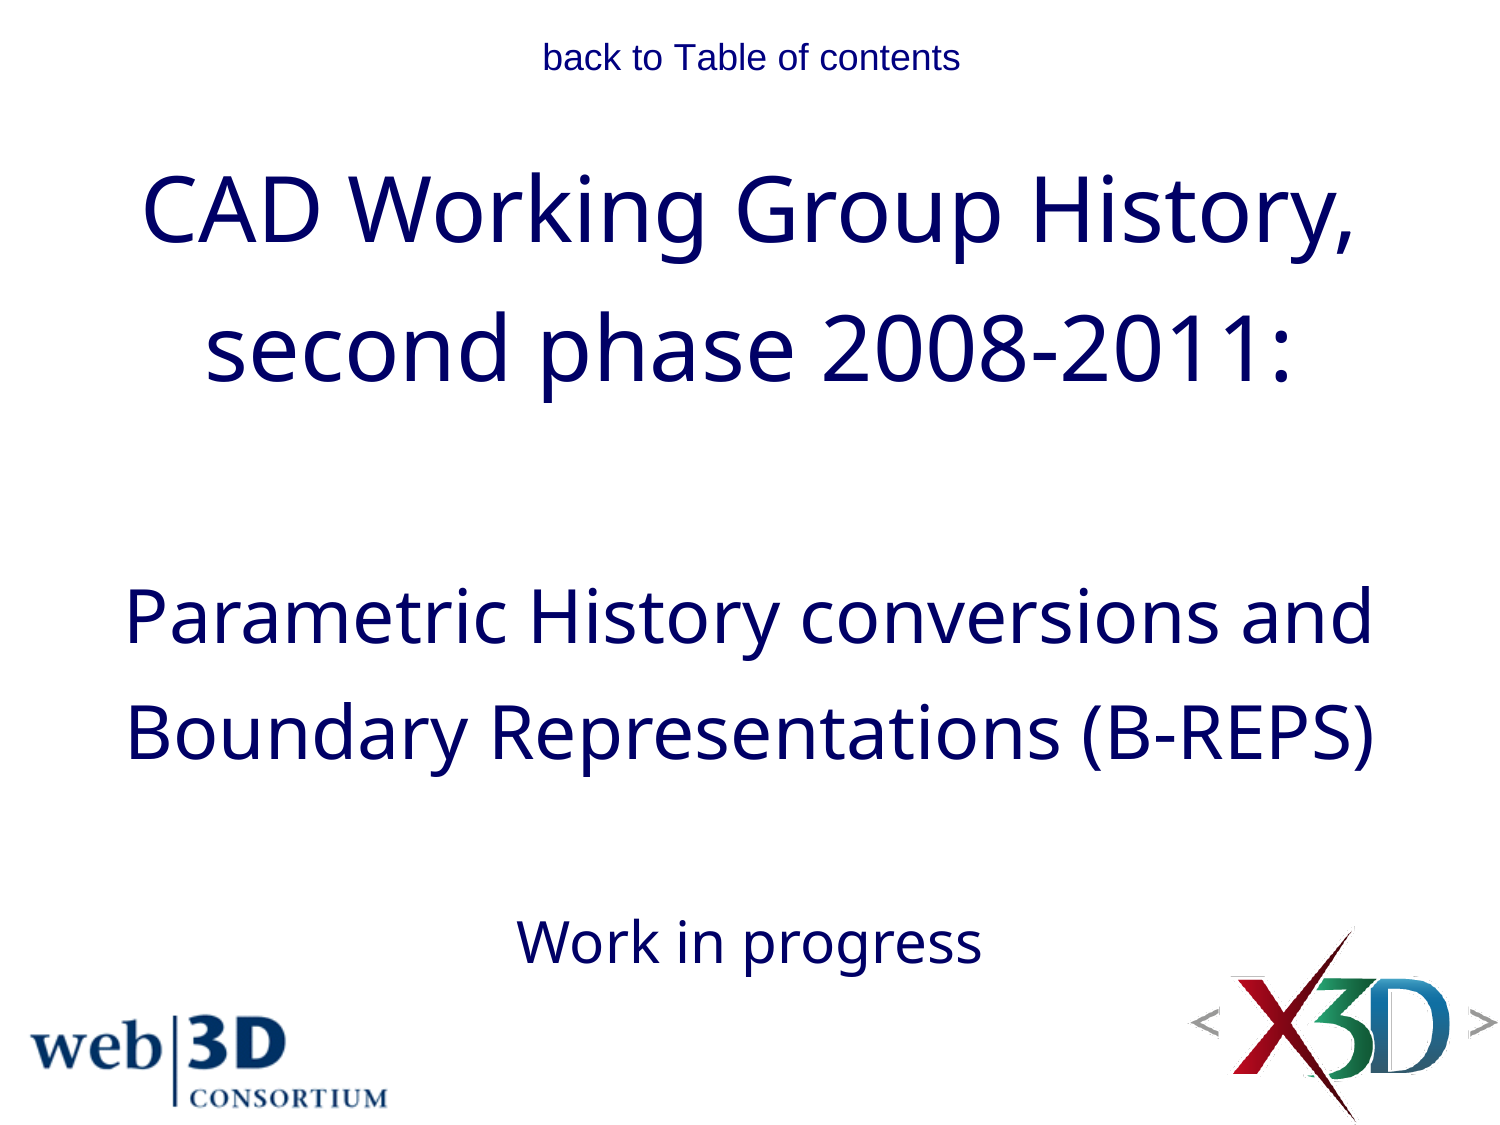

back to Table of contents
# CAD Working Group History,
second phase 2008-2011:
Parametric History conversions and
Boundary Representations (B-REPS)
Work in progress